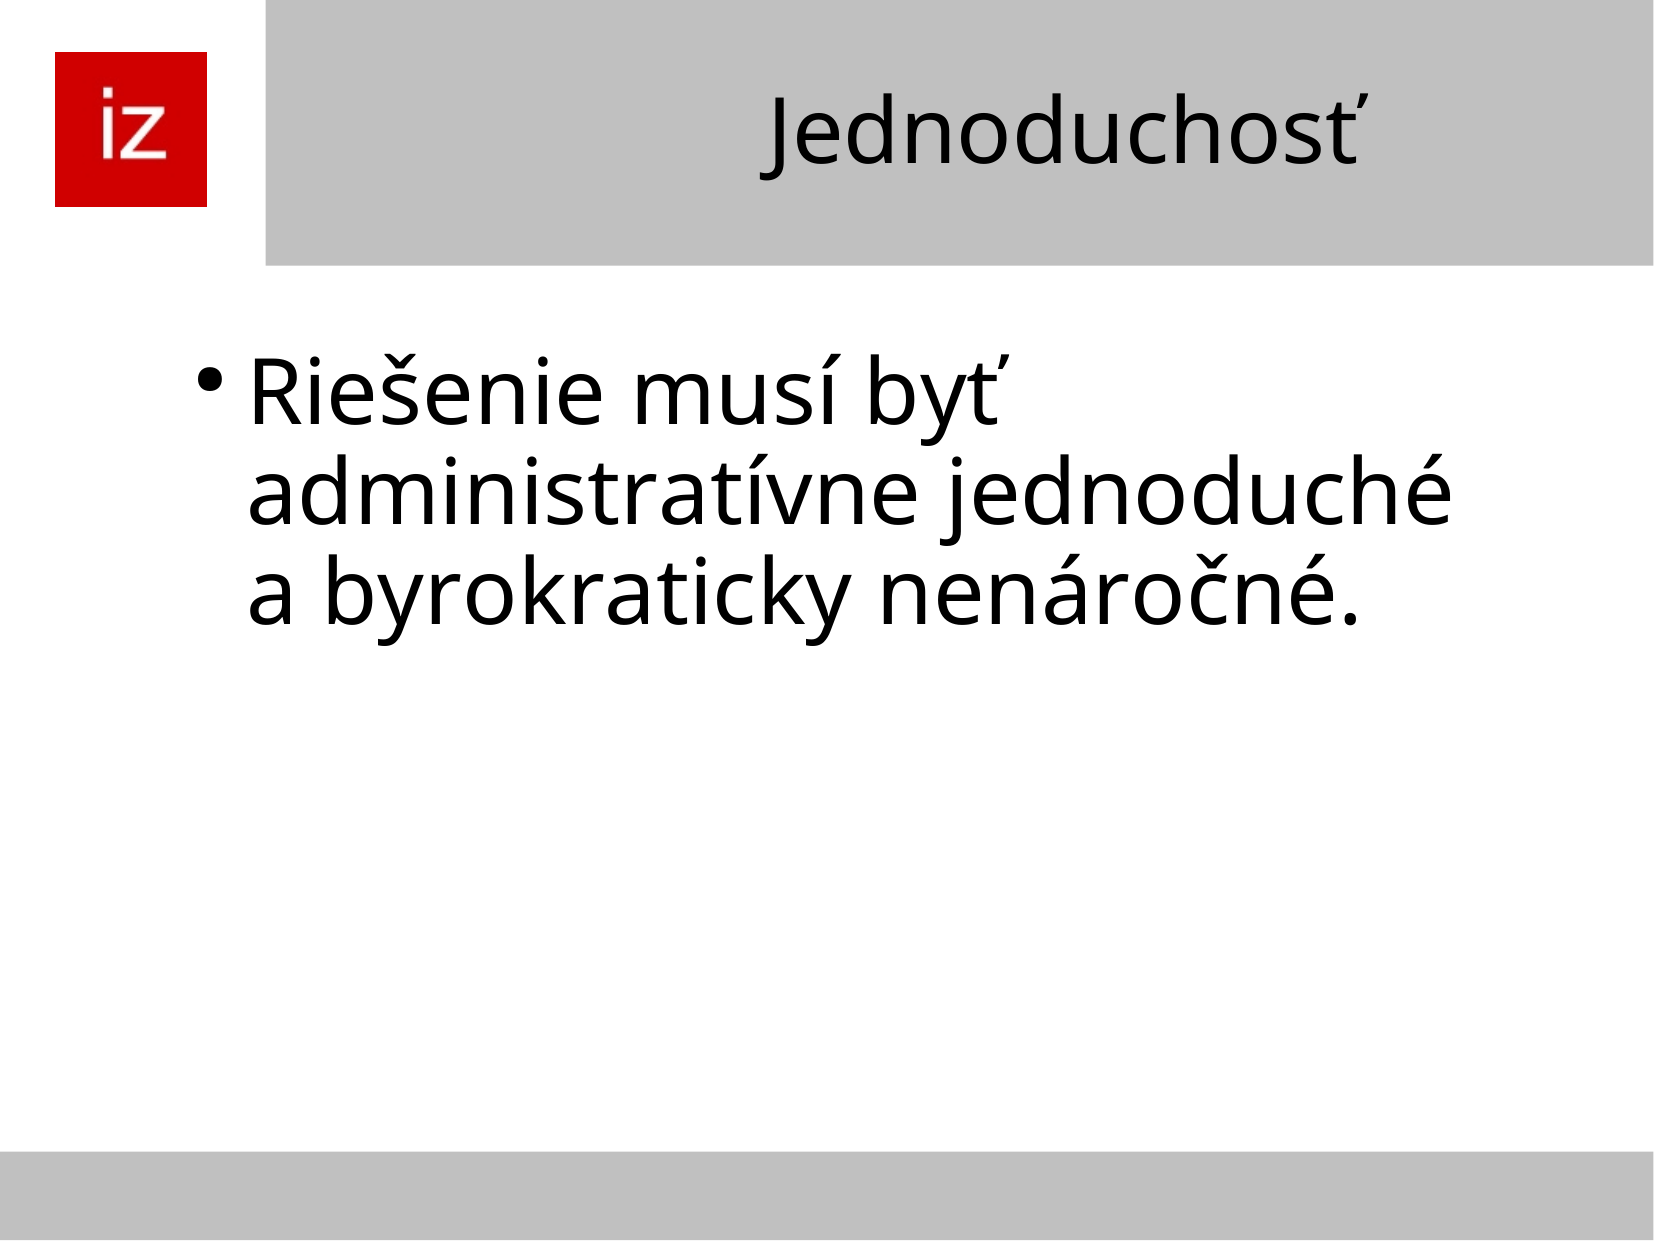

# Jednoduchosť
Riešenie musí byť administratívne jednoduché a byrokraticky nenáročné.